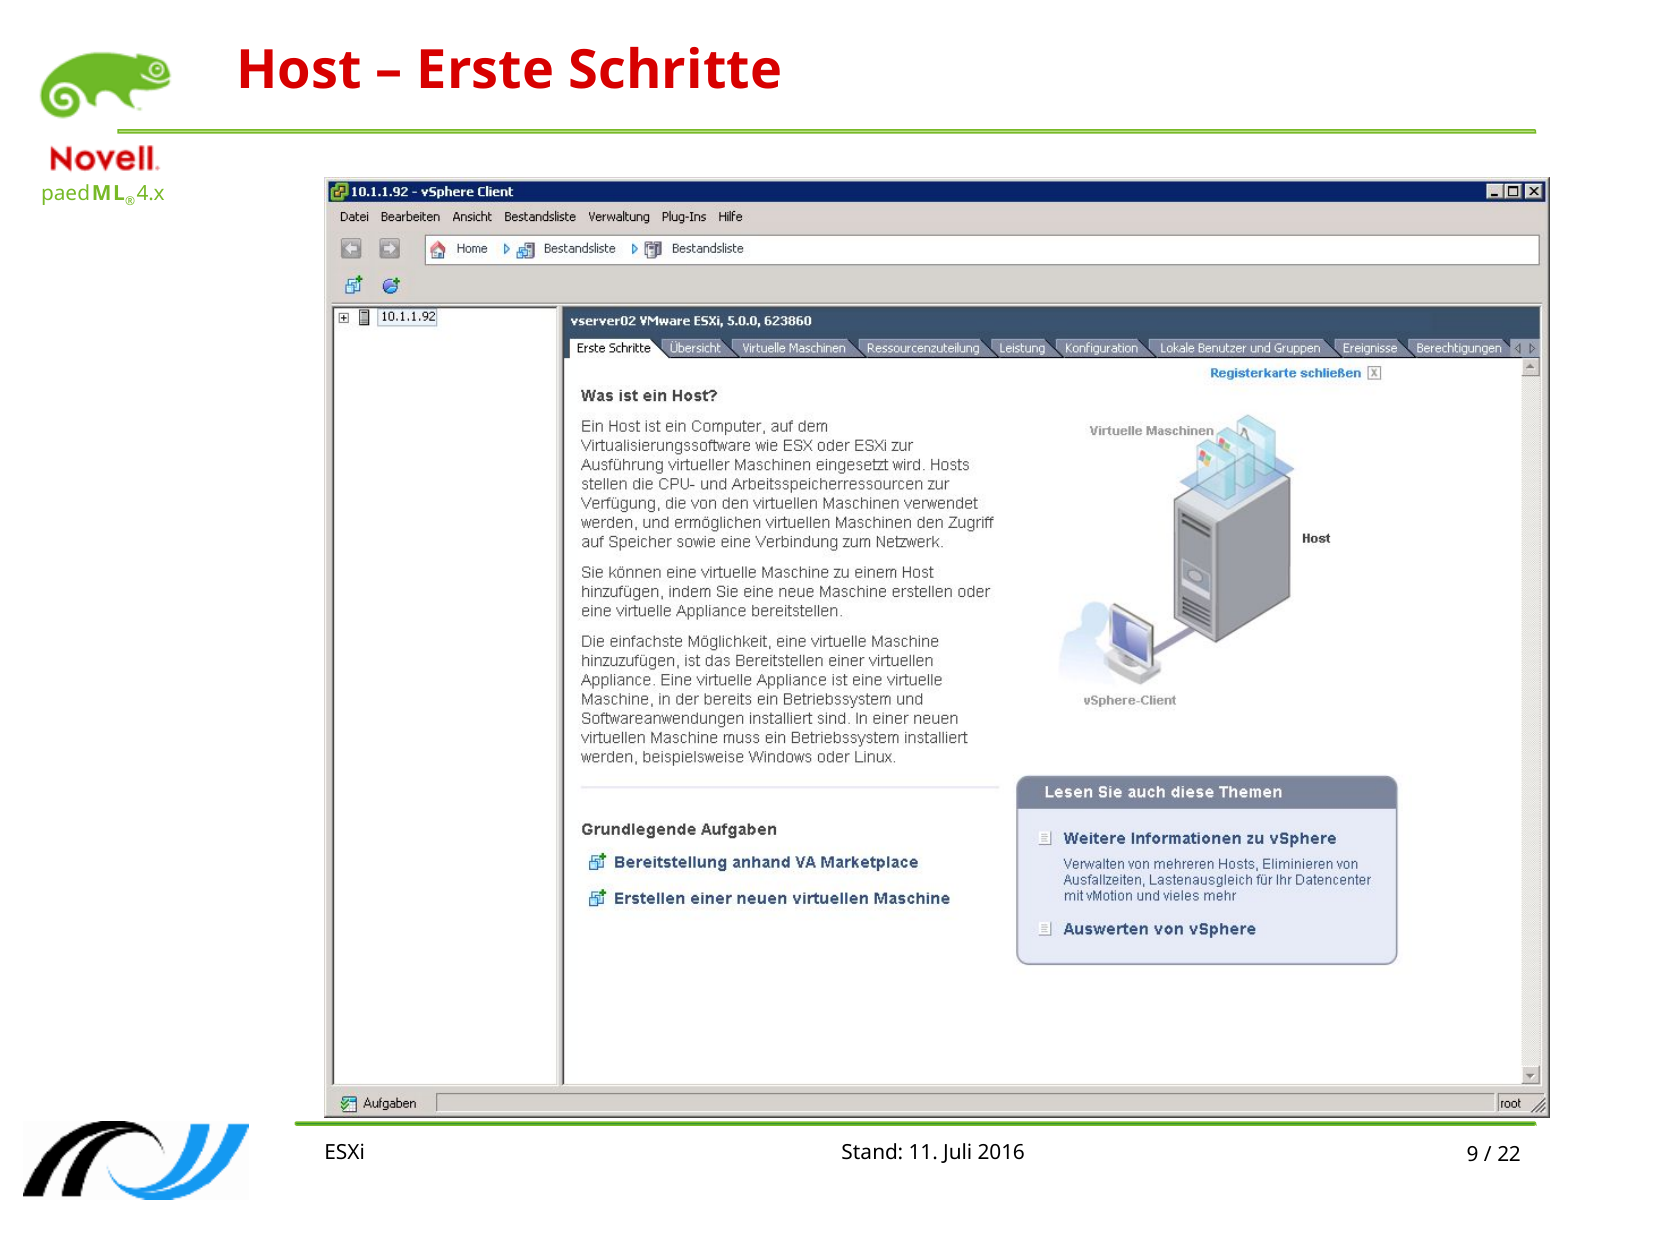

# Host – Erste Schritte
ESXi
11. Juli 2016
9